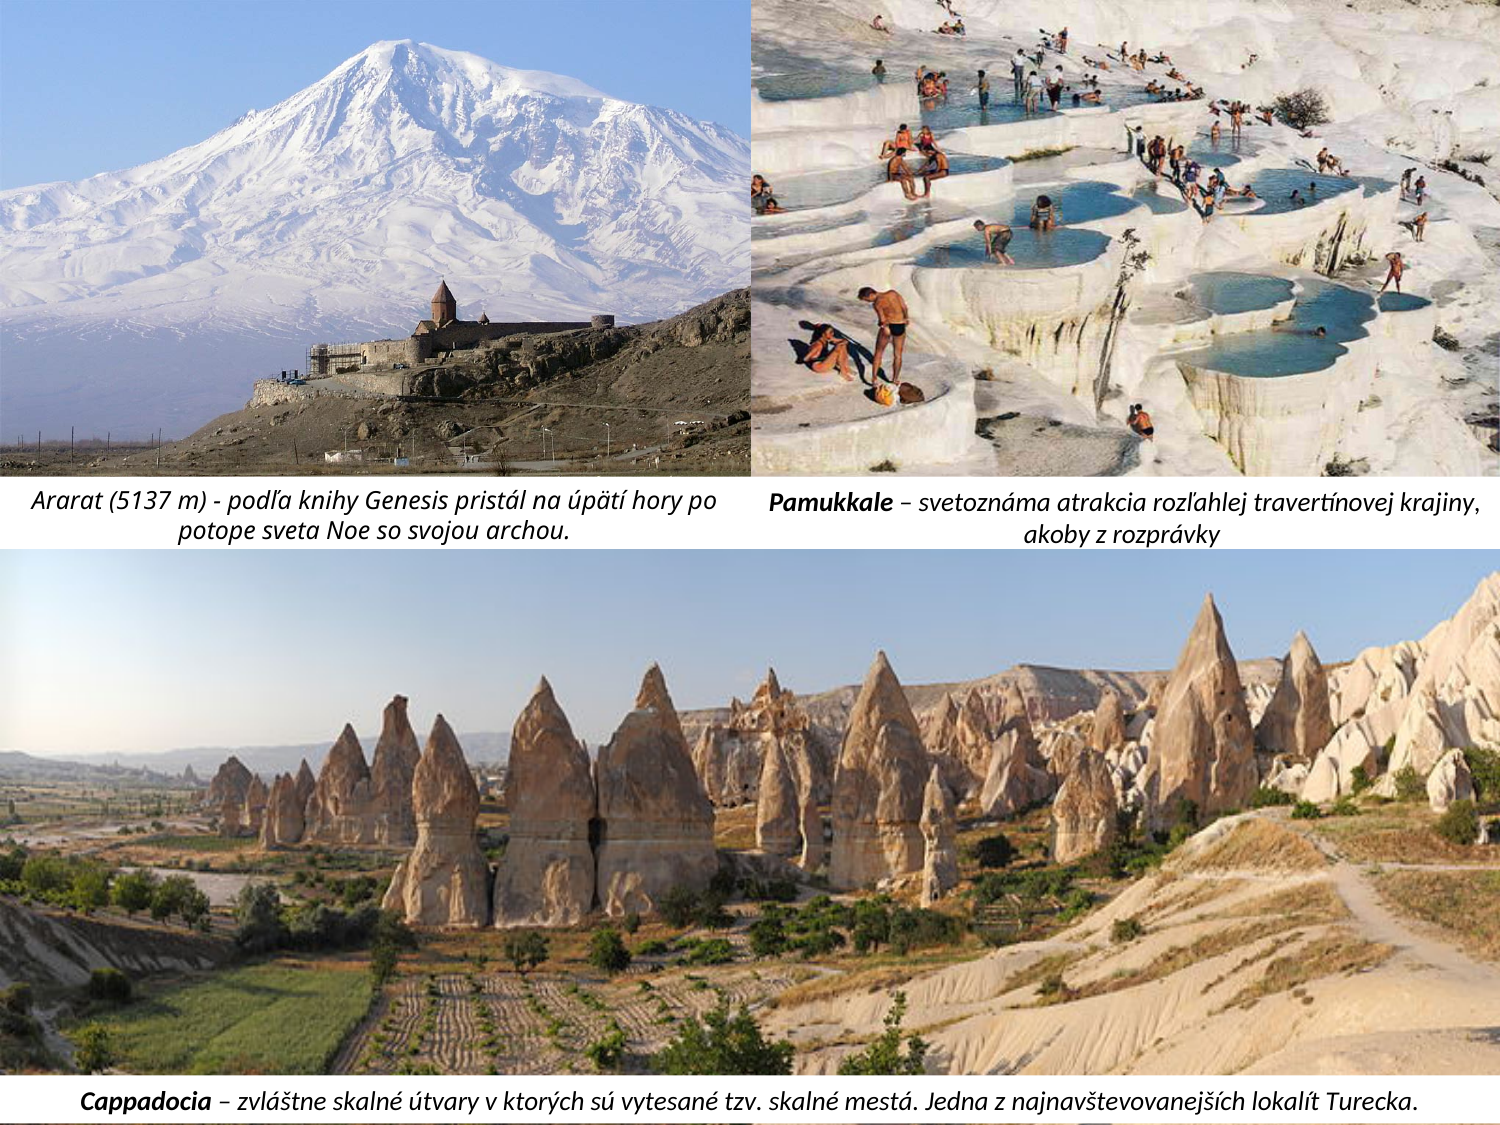

Ararat (5137 m) - podľa knihy Genesis pristál na úpätí hory po potope sveta Noe so svojou archou.
Pamukkale – svetoznáma atrakcia rozľahlej travertínovej krajiny, akoby z rozprávky
Cappadocia – zvláštne skalné útvary v ktorých sú vytesané tzv. skalné mestá. Jedna z najnavštevovanejších lokalít Turecka.